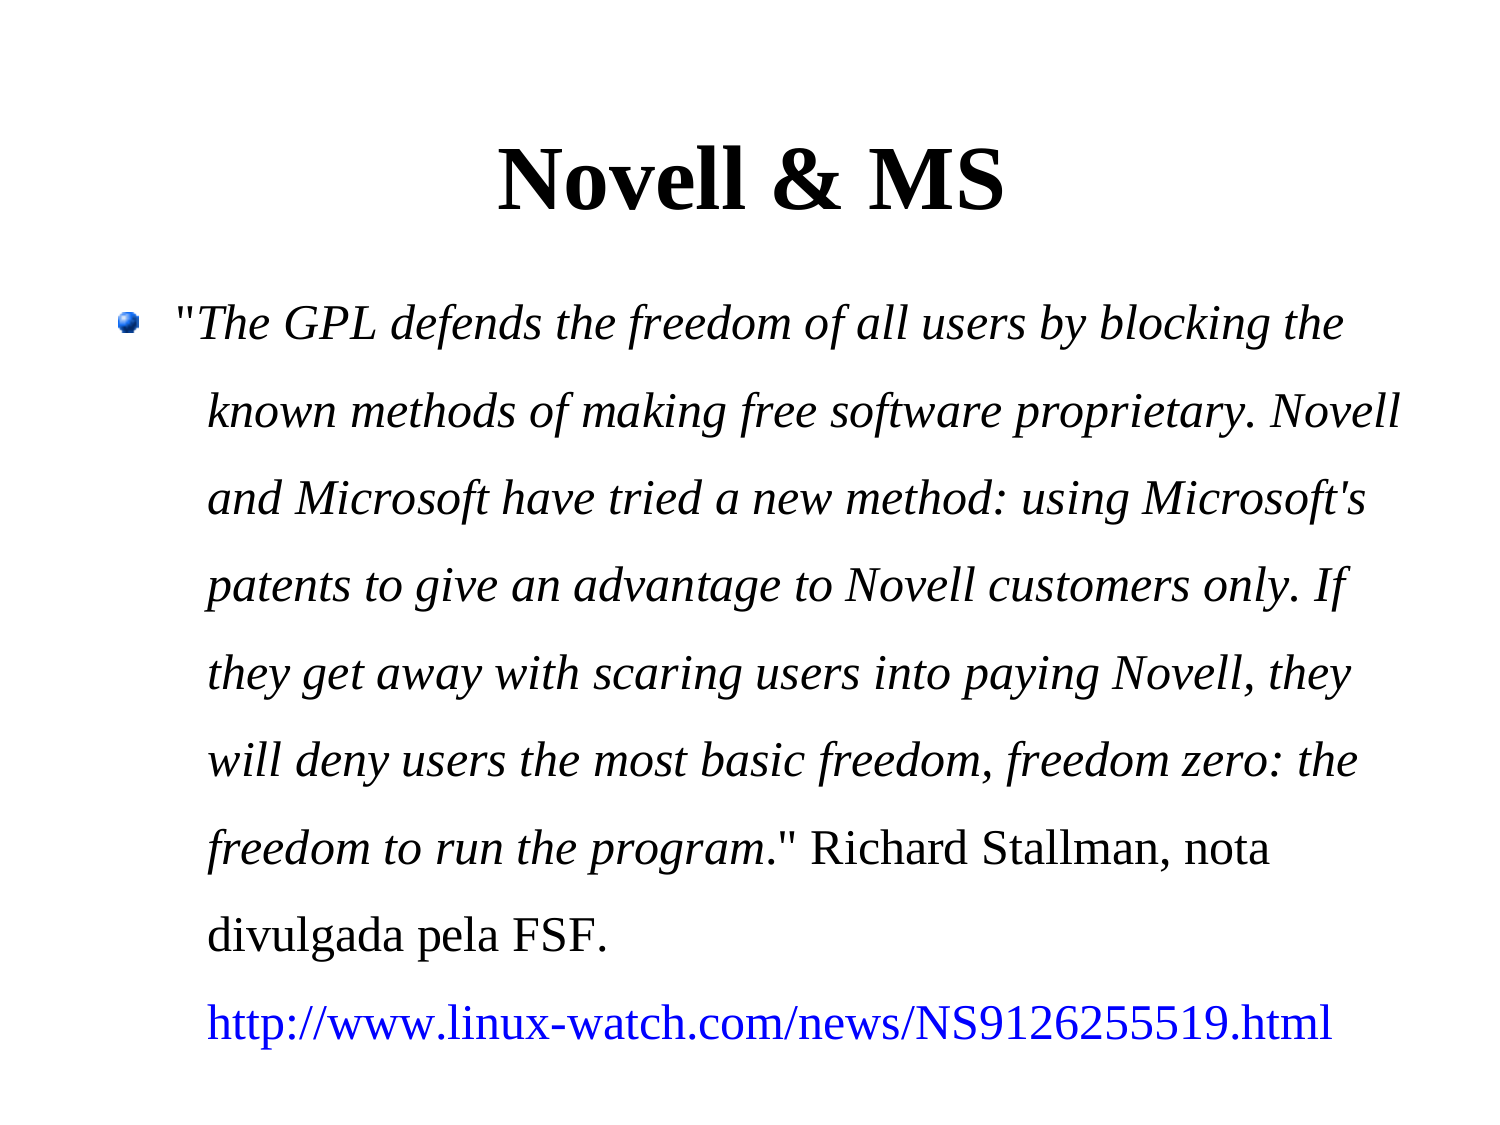

# Novell & MS
 "The GPL defends the freedom of all users by blocking the known methods of making free software proprietary. Novell and Microsoft have tried a new method: using Microsoft's patents to give an advantage to Novell customers only. If they get away with scaring users into paying Novell, they will deny users the most basic freedom, freedom zero: the freedom to run the program." Richard Stallman, nota divulgada pela FSF. http://www.linux-watch.com/news/NS9126255519.html